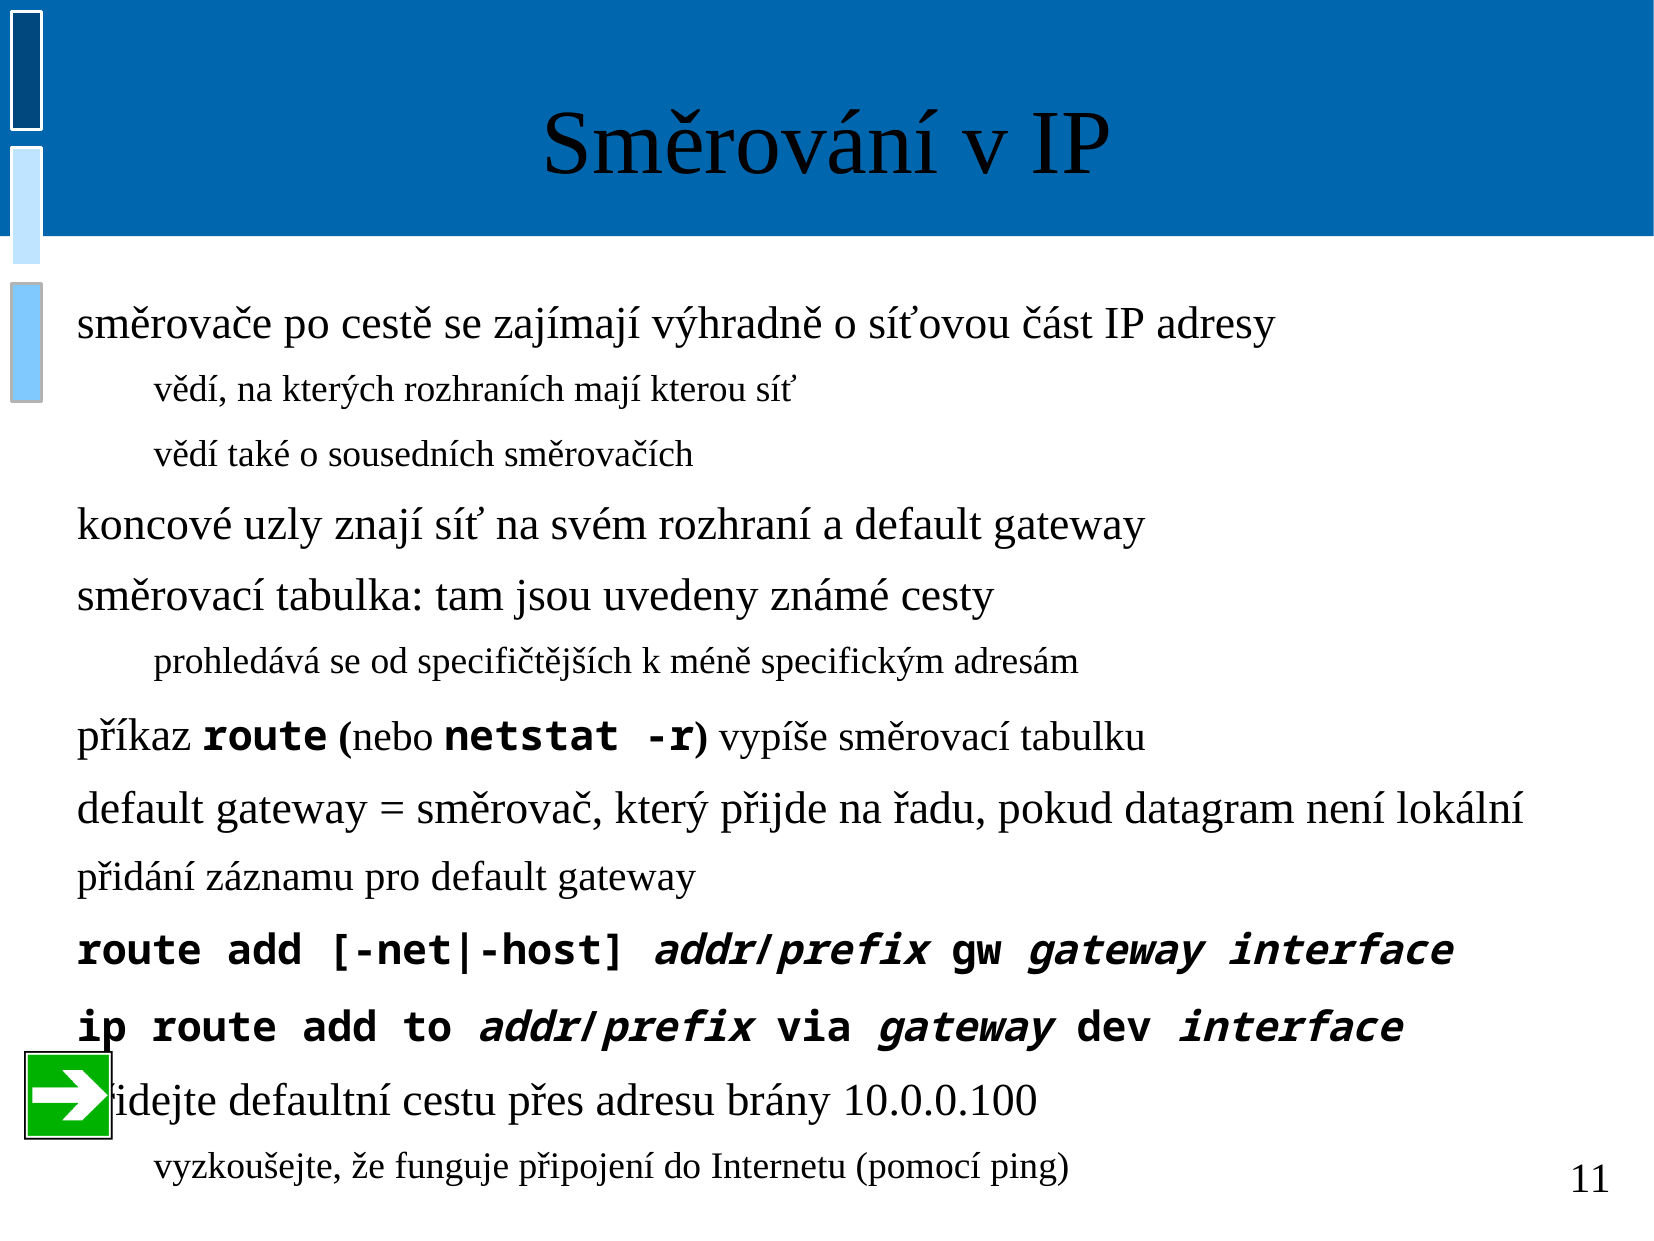

# Směrování v IP
směrovače po cestě se zajímají výhradně o síťovou část IP adresy
vědí, na kterých rozhraních mají kterou síť
vědí také o sousedních směrovačích
koncové uzly znají síť na svém rozhraní a default gateway
směrovací tabulka: tam jsou uvedeny známé cesty
prohledává se od specifičtějších k méně specifickým adresám
příkaz route (nebo netstat -r) vypíše směrovací tabulku
default gateway = směrovač, který přijde na řadu, pokud datagram není lokální
přidání záznamu pro default gateway
route add [-net|-host] addr/prefix gw gateway interface
ip route add to addr/prefix via gateway dev interface
přidejte defaultní cestu přes adresu brány 10.0.0.100
vyzkoušejte, že funguje připojení do Internetu (pomocí ping)